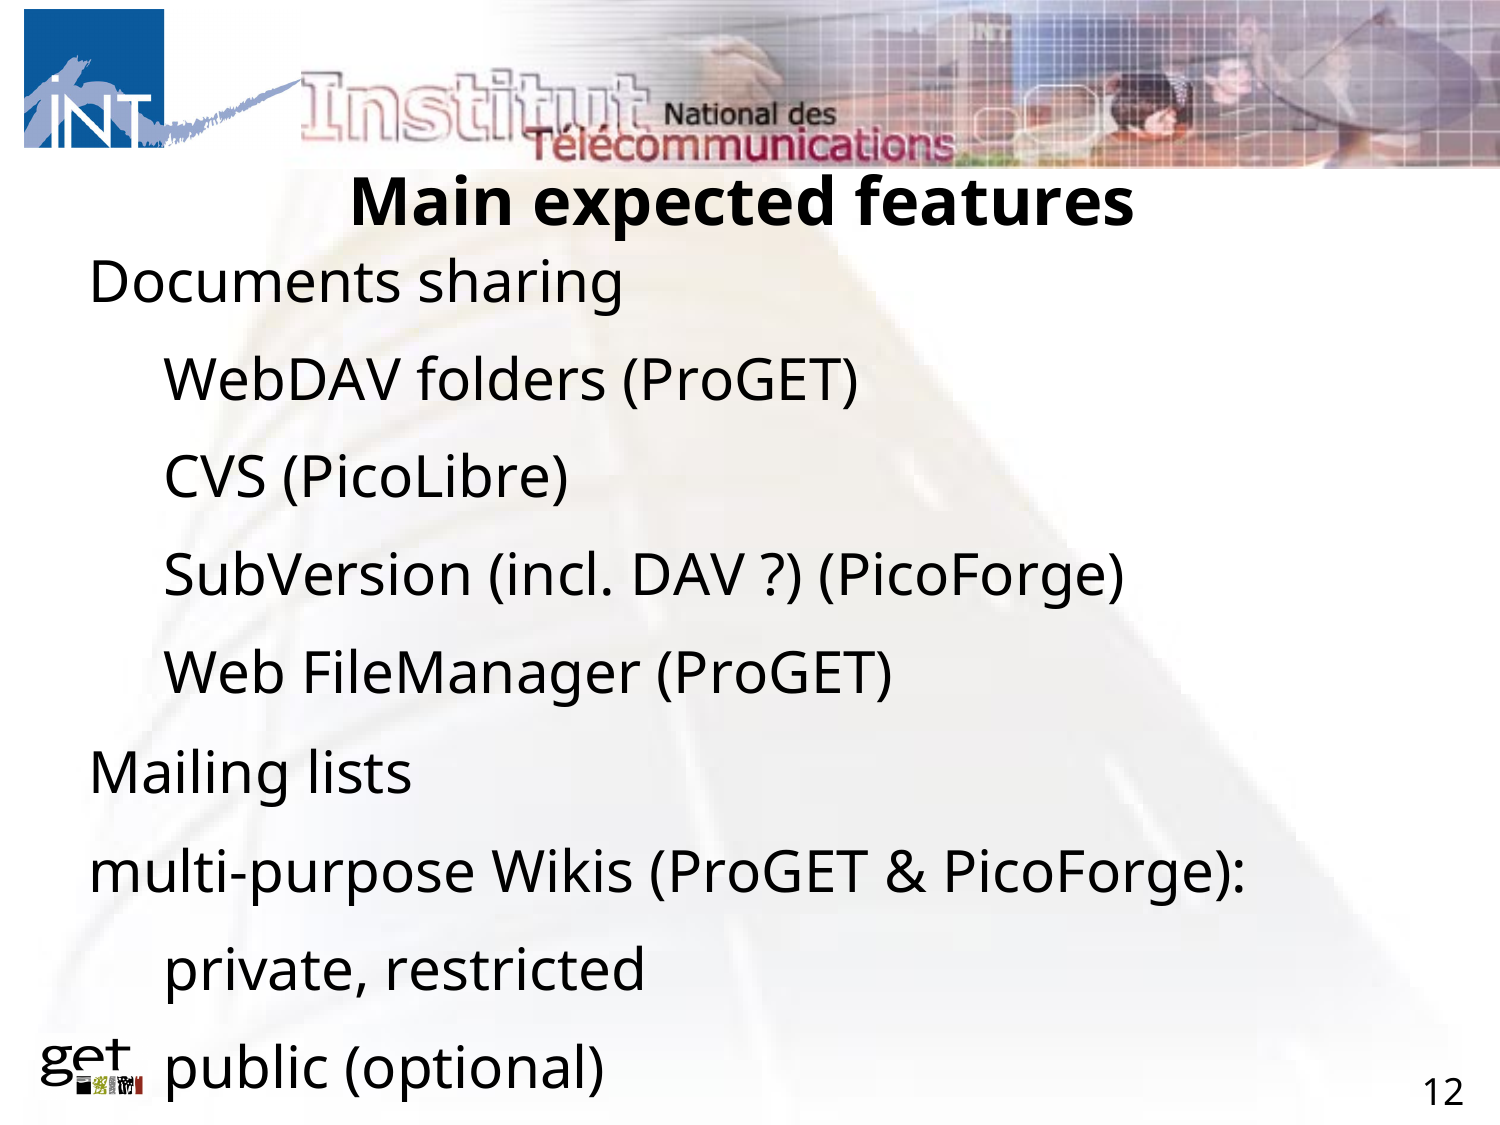

# Main expected features
Documents sharing
WebDAV folders (ProGET)
CVS (PicoLibre)
SubVersion (incl. DAV ?) (PicoForge)
Web FileManager (ProGET)
Mailing lists
multi-purpose Wikis (ProGET & PicoForge):
private, restricted
public (optional)
for Web site (optional)